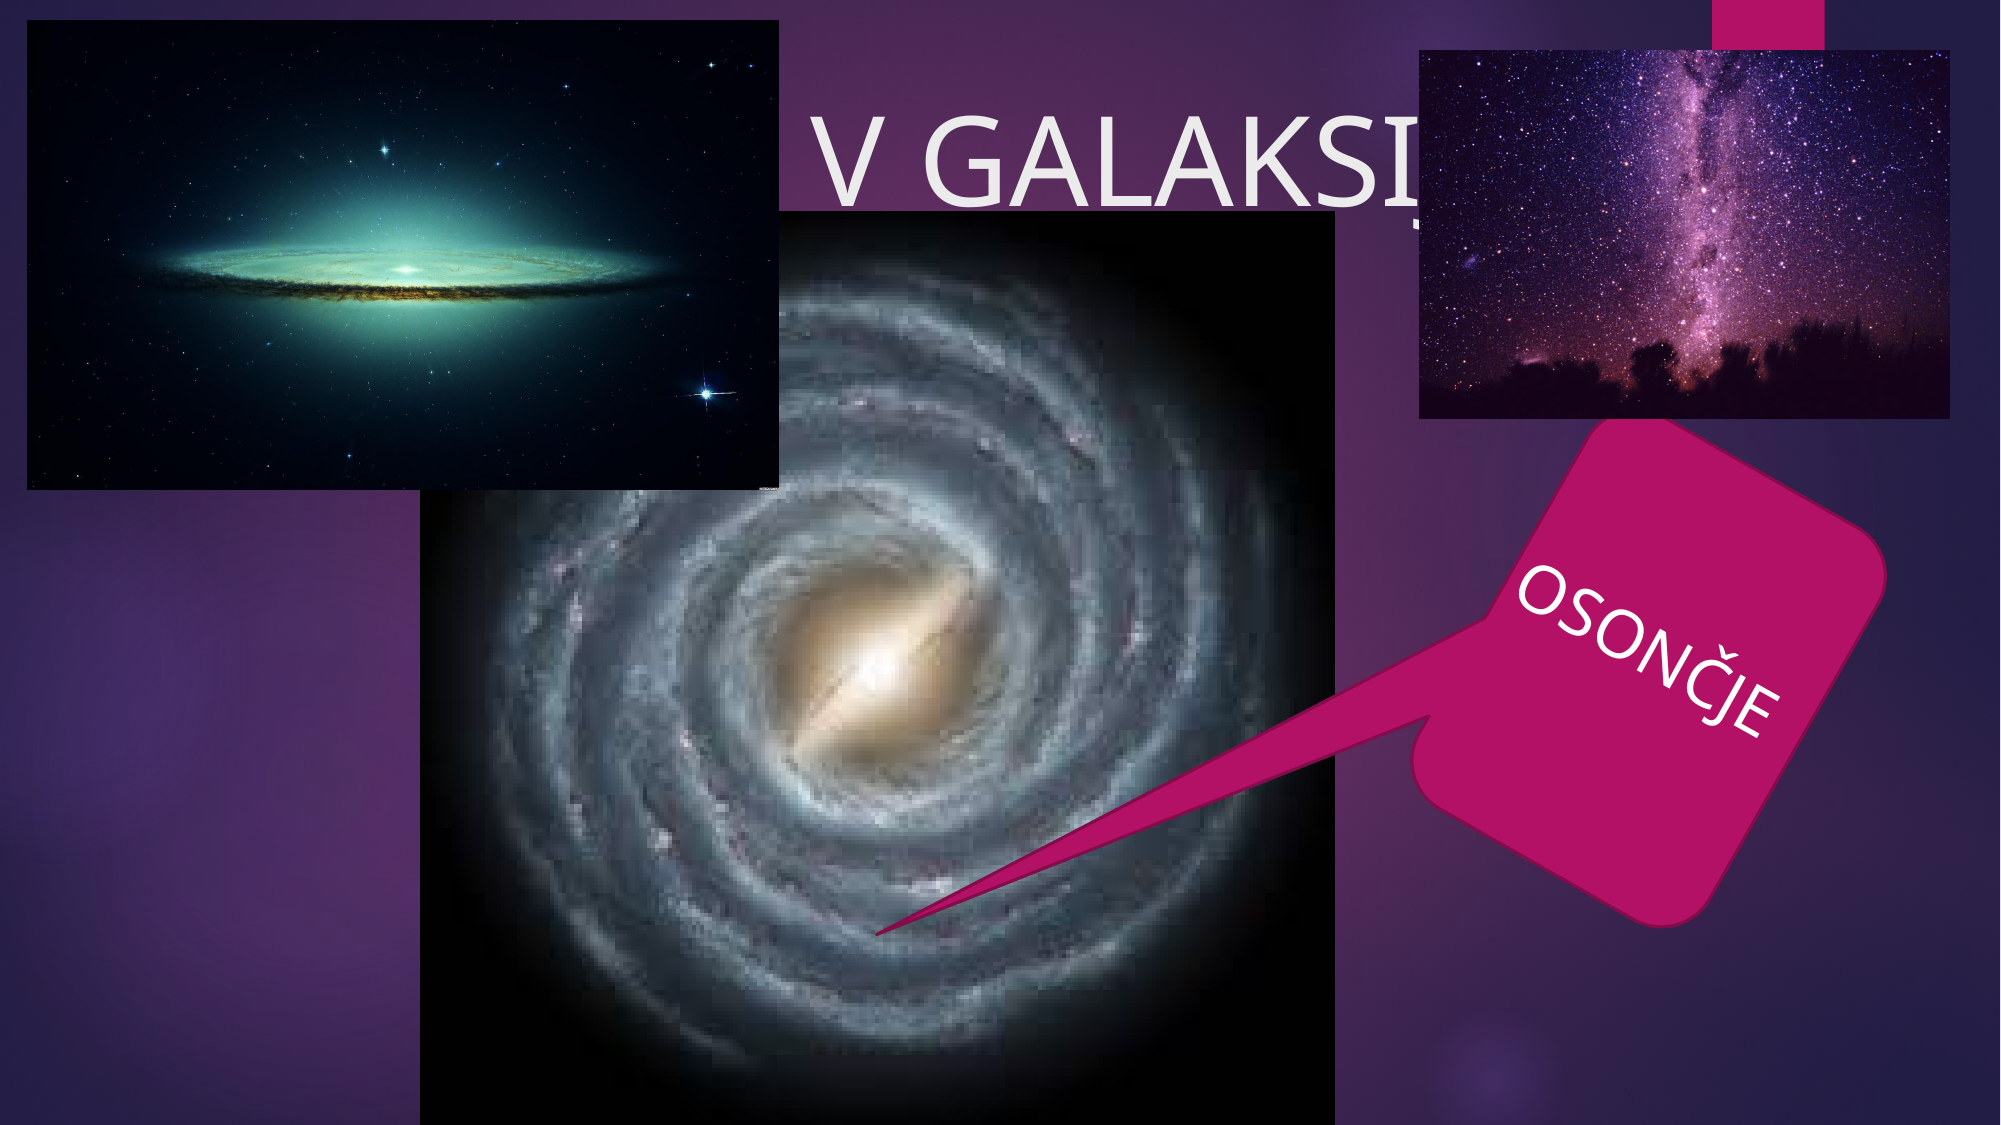

# POLOŽAJ V GALAKSIJI
V RIMSKI CESTI
OSONČJE